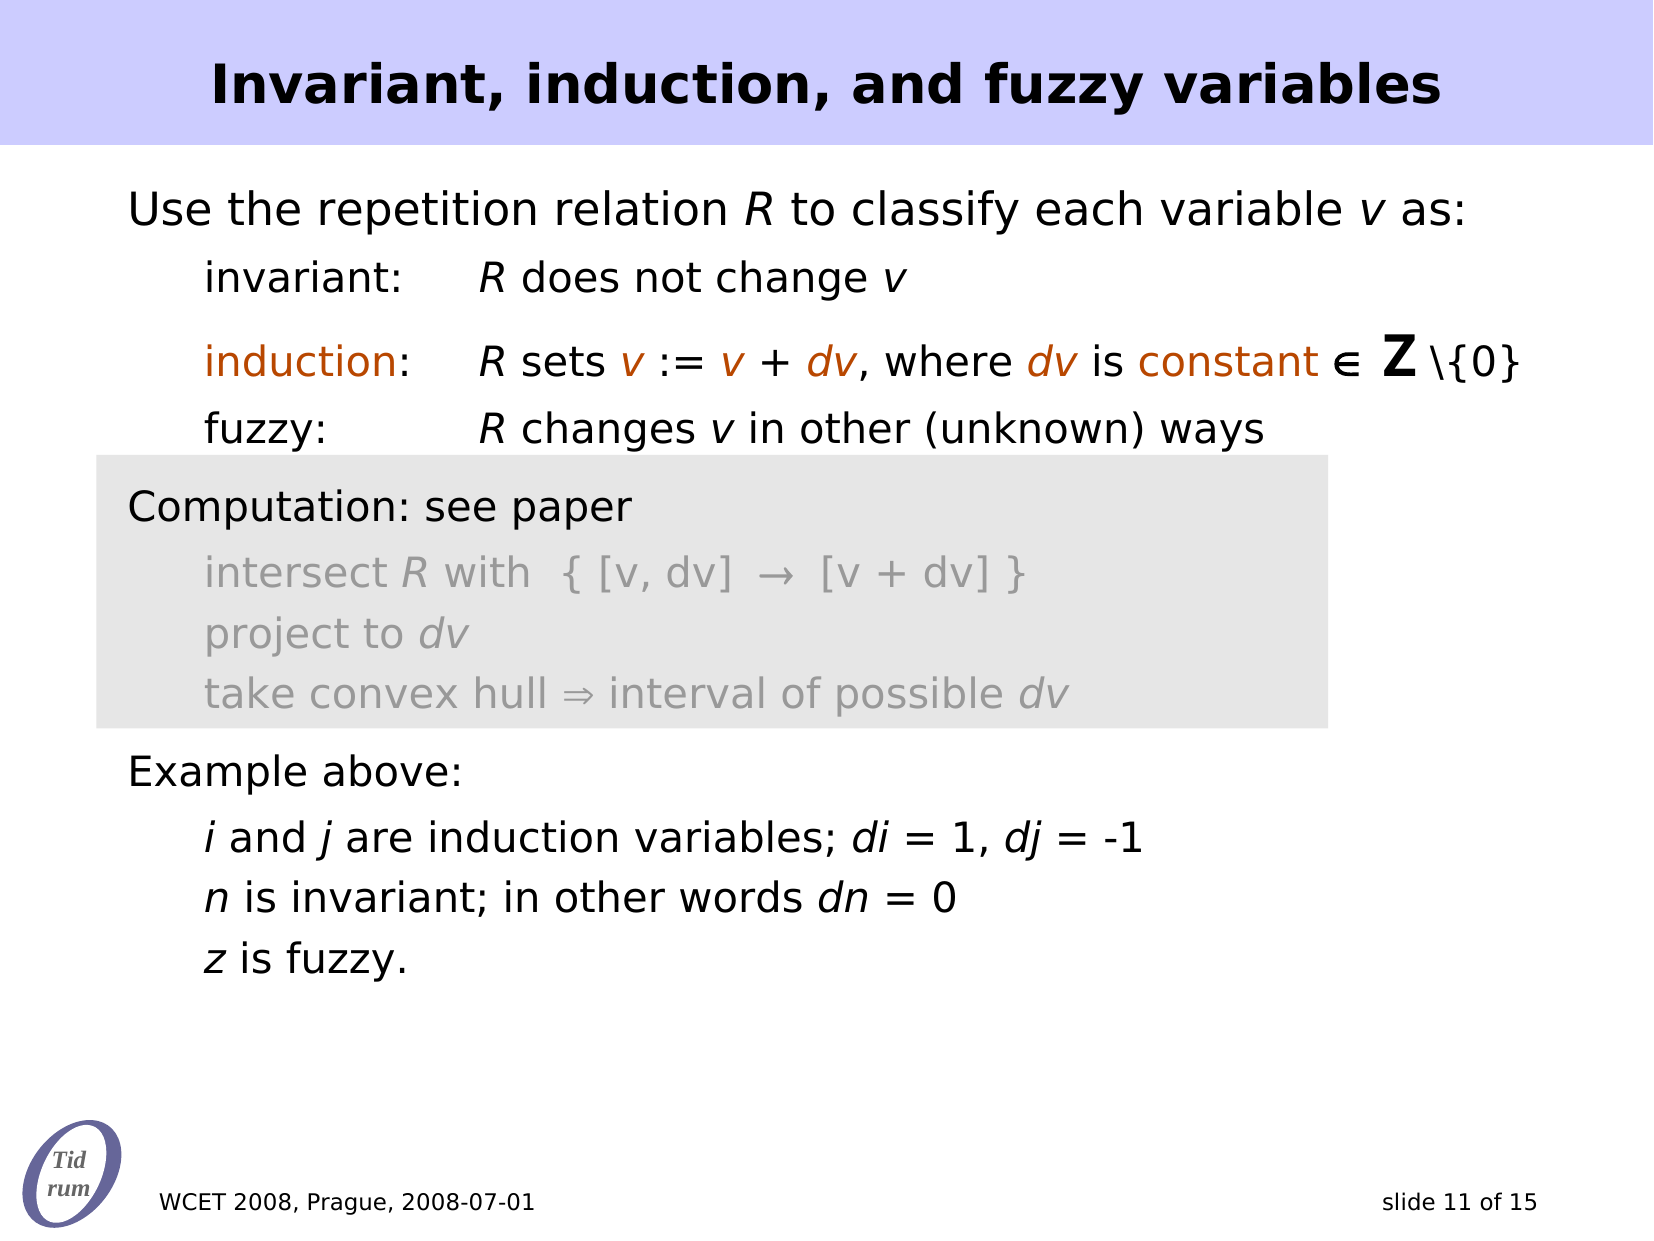

# Invariant, induction, and fuzzy variables
Use the repetition relation R to classify each variable v as:
invariant:	R does not change v
induction:	R sets v := v + dv, where dv is constant  Z \{0}
fuzzy:	R changes v in other (unknown) ways
Computation: see paper
intersect R with { [v, dv]  [v + dv] }
project to dv
take convex hull  interval of possible dv
Example above:
i and j are induction variables; di = 1, dj = -1
n is invariant; in other words dn = 0
z is fuzzy.